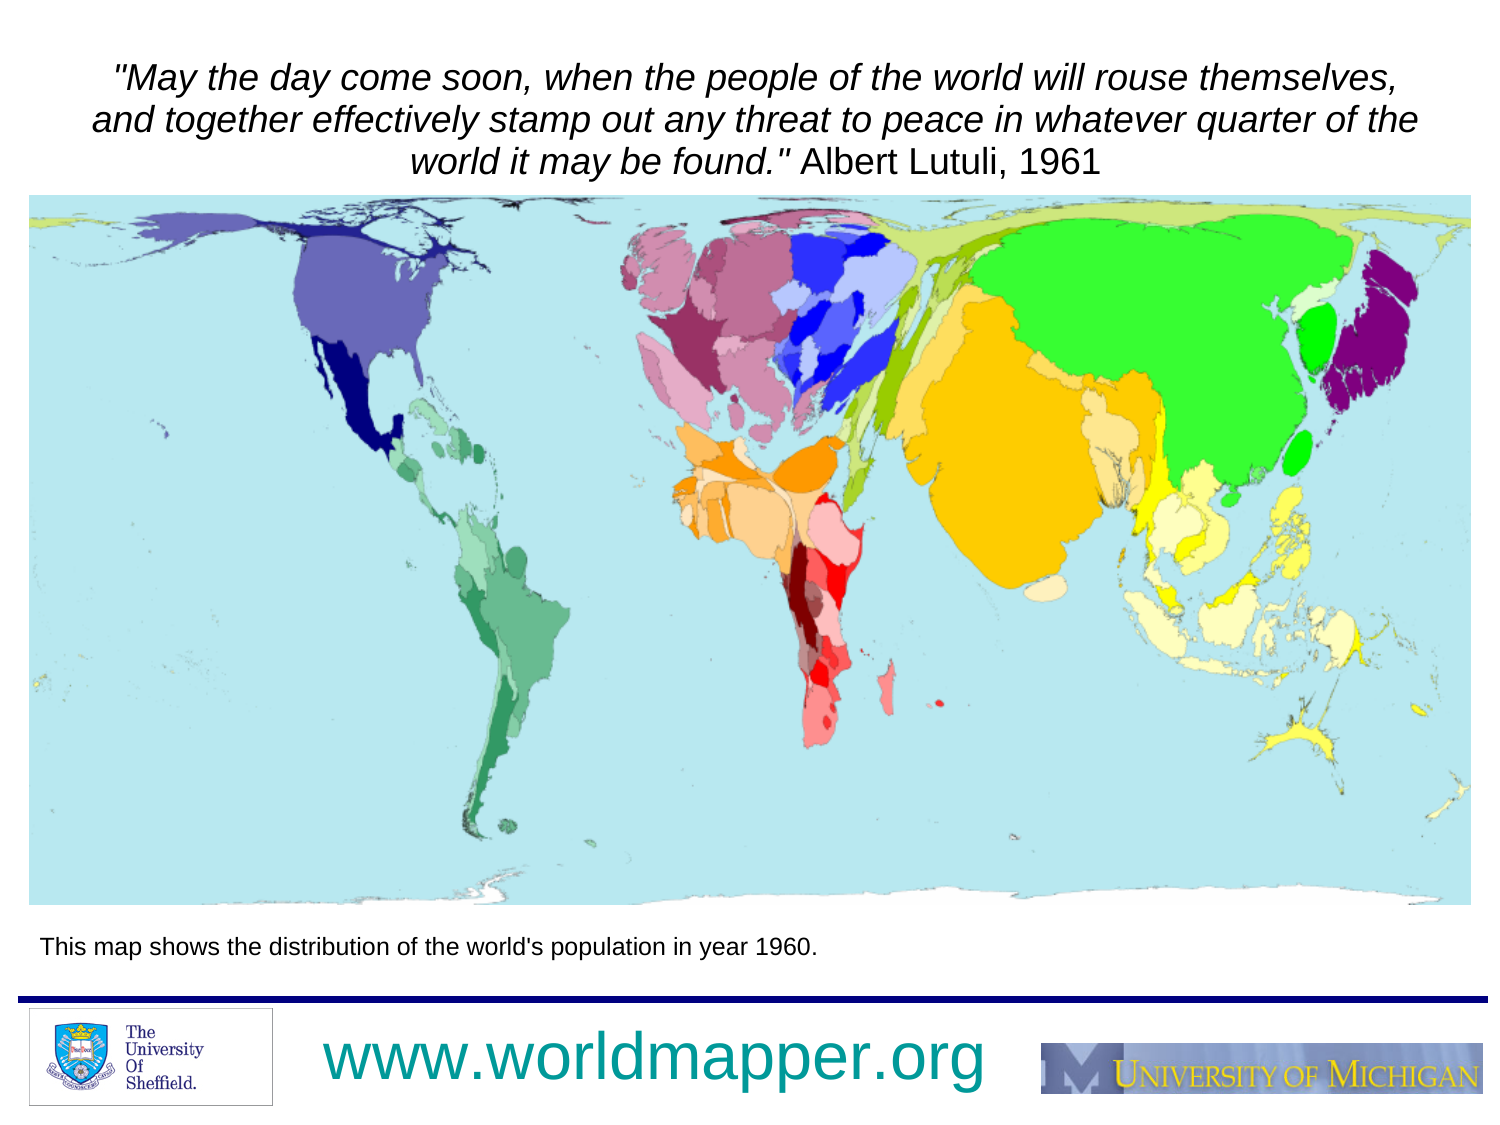

# "May the day come soon, when the people of the world will rouse themselves, and together effectively stamp out any threat to peace in whatever quarter of the world it may be found." Albert Lutuli, 1961
This map shows the distribution of the world's population in year 1960.